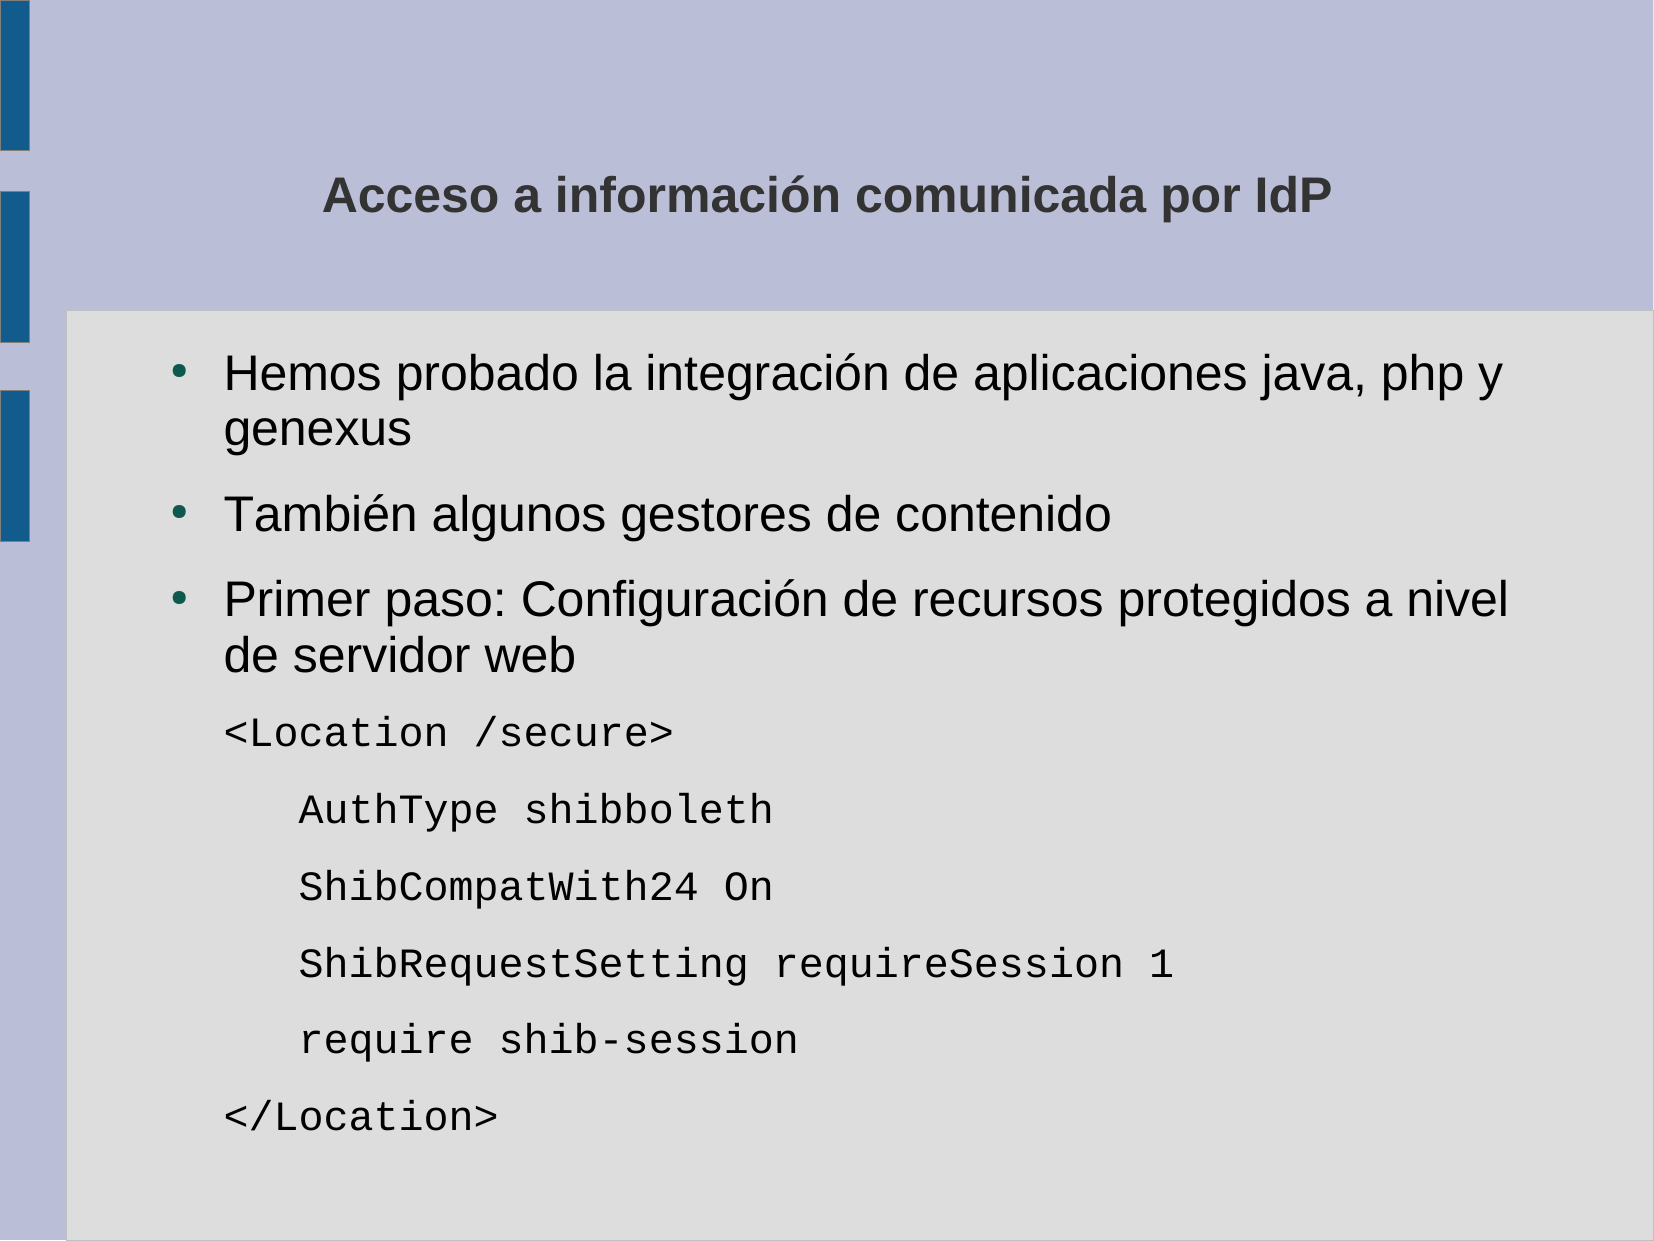

# Acceso a información comunicada por IdP
Hemos probado la integración de aplicaciones java, php y genexus
También algunos gestores de contenido
Primer paso: Configuración de recursos protegidos a nivel de servidor web
<Location /secure>
 AuthType shibboleth
 ShibCompatWith24 On
 ShibRequestSetting requireSession 1
 require shib-session
</Location>